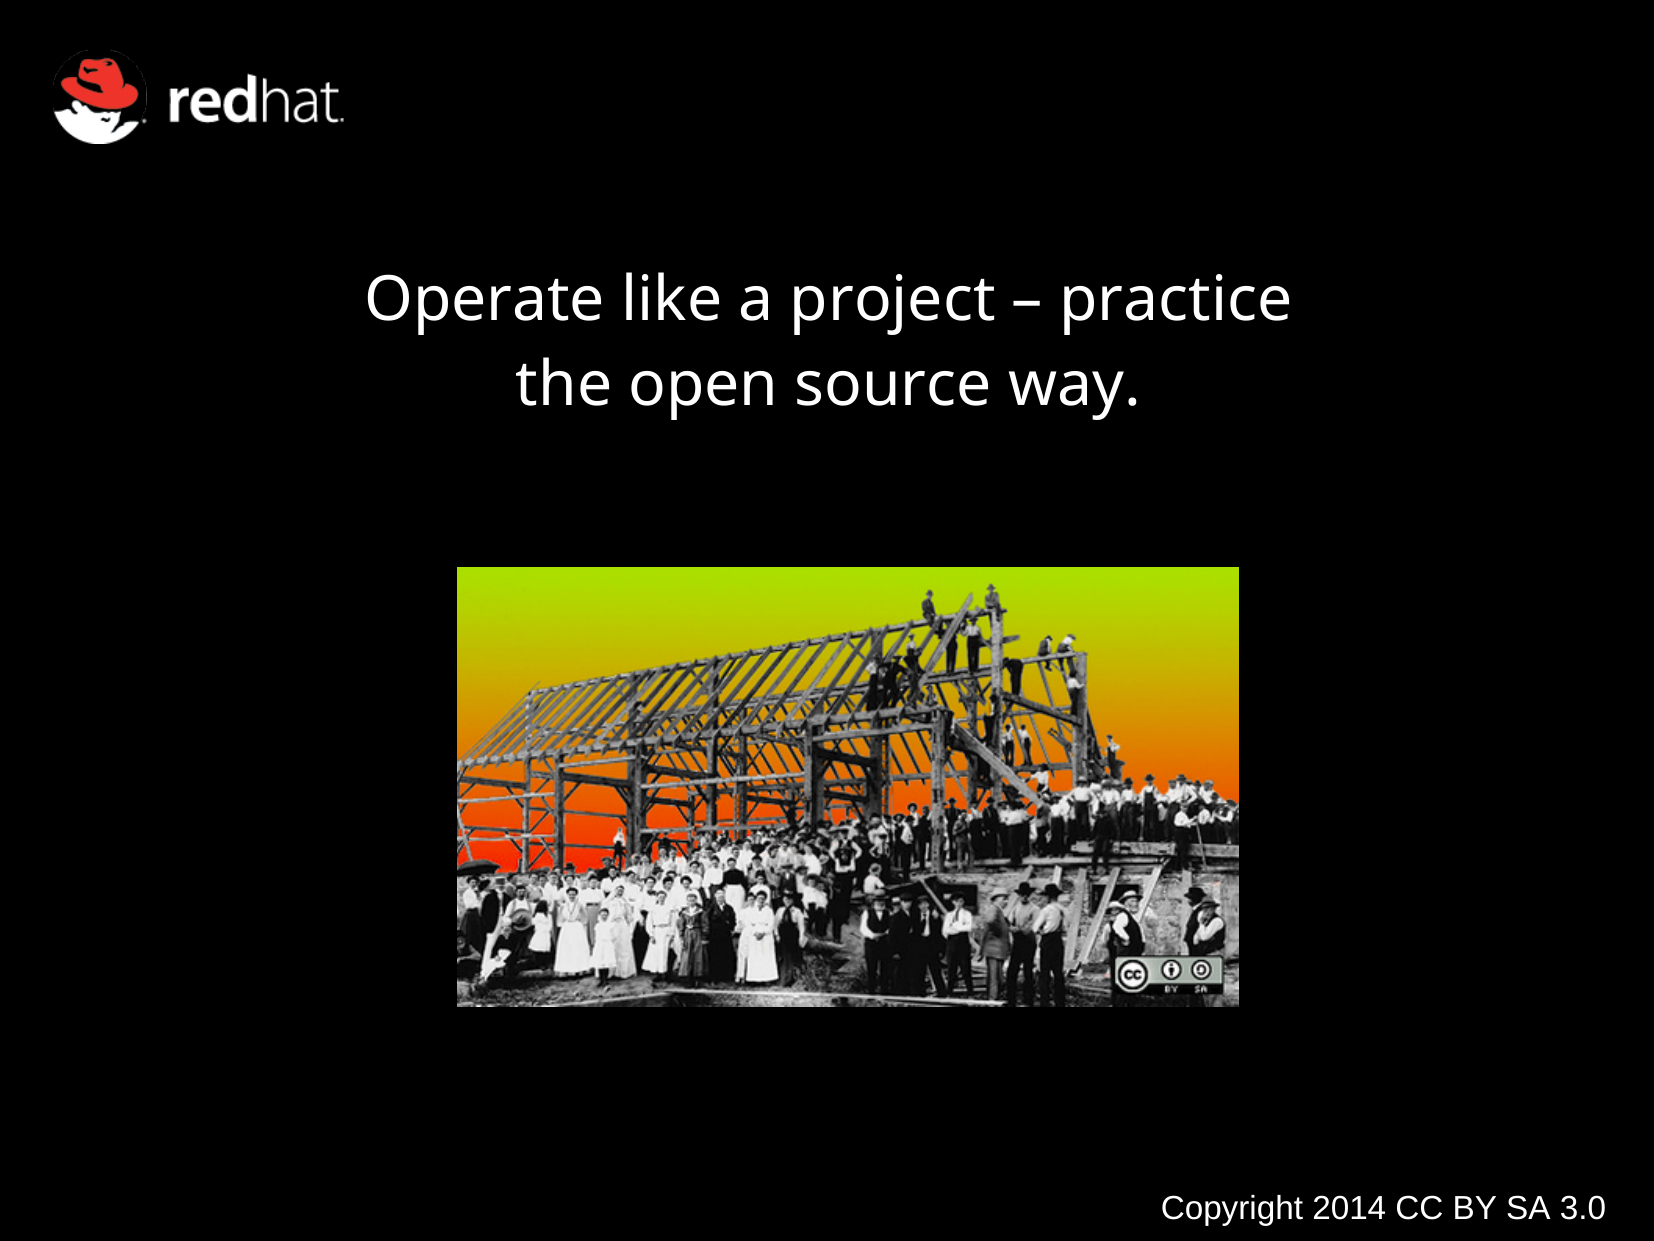

Operate like a project – practice
the open source way.